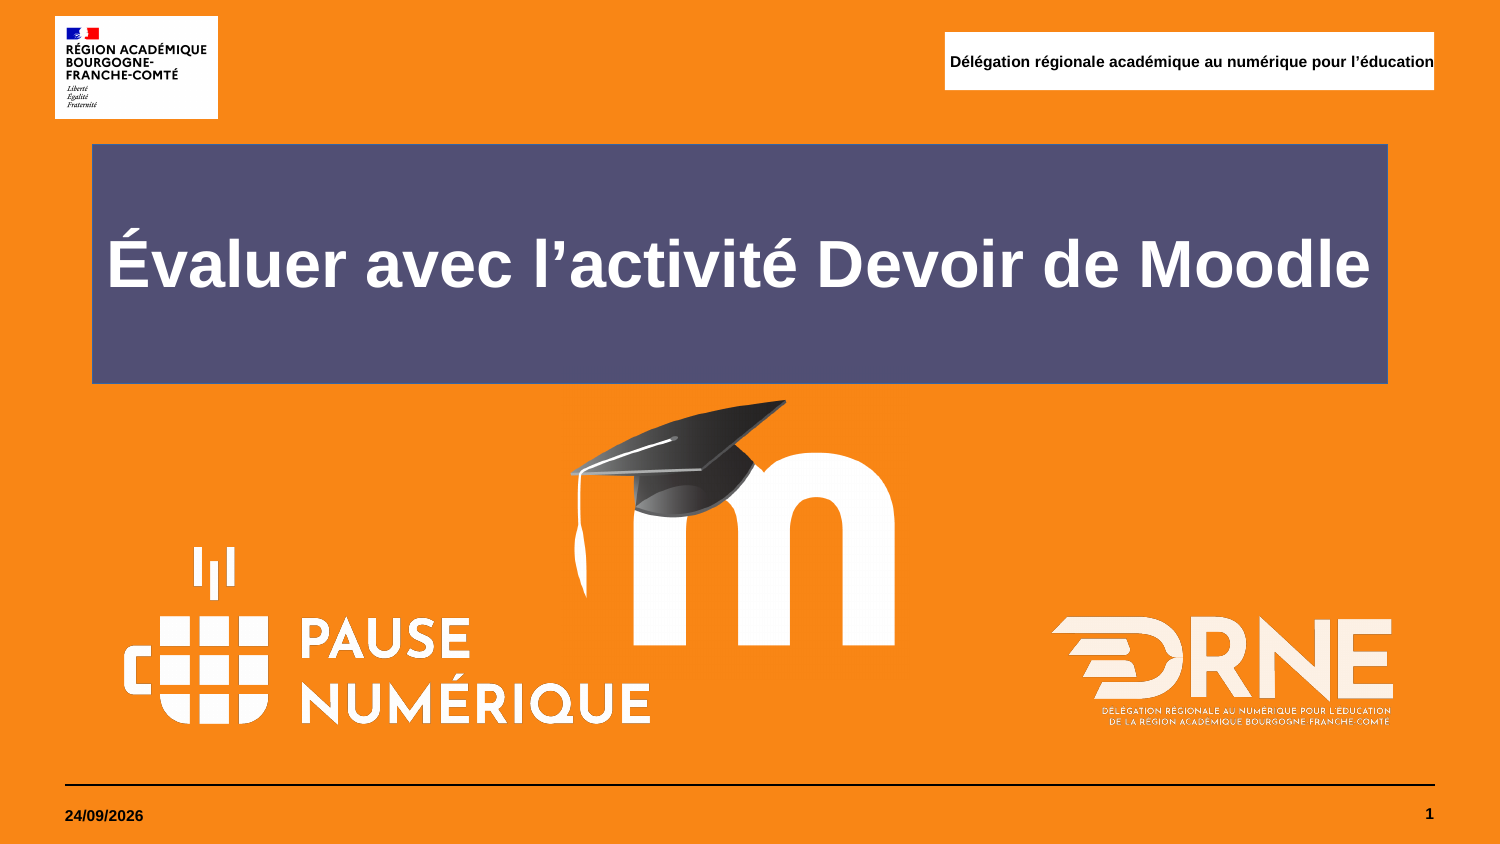

Délégation régionale académique au numérique pour l’éducation
Évaluer avec l’activité Devoir de Moodle